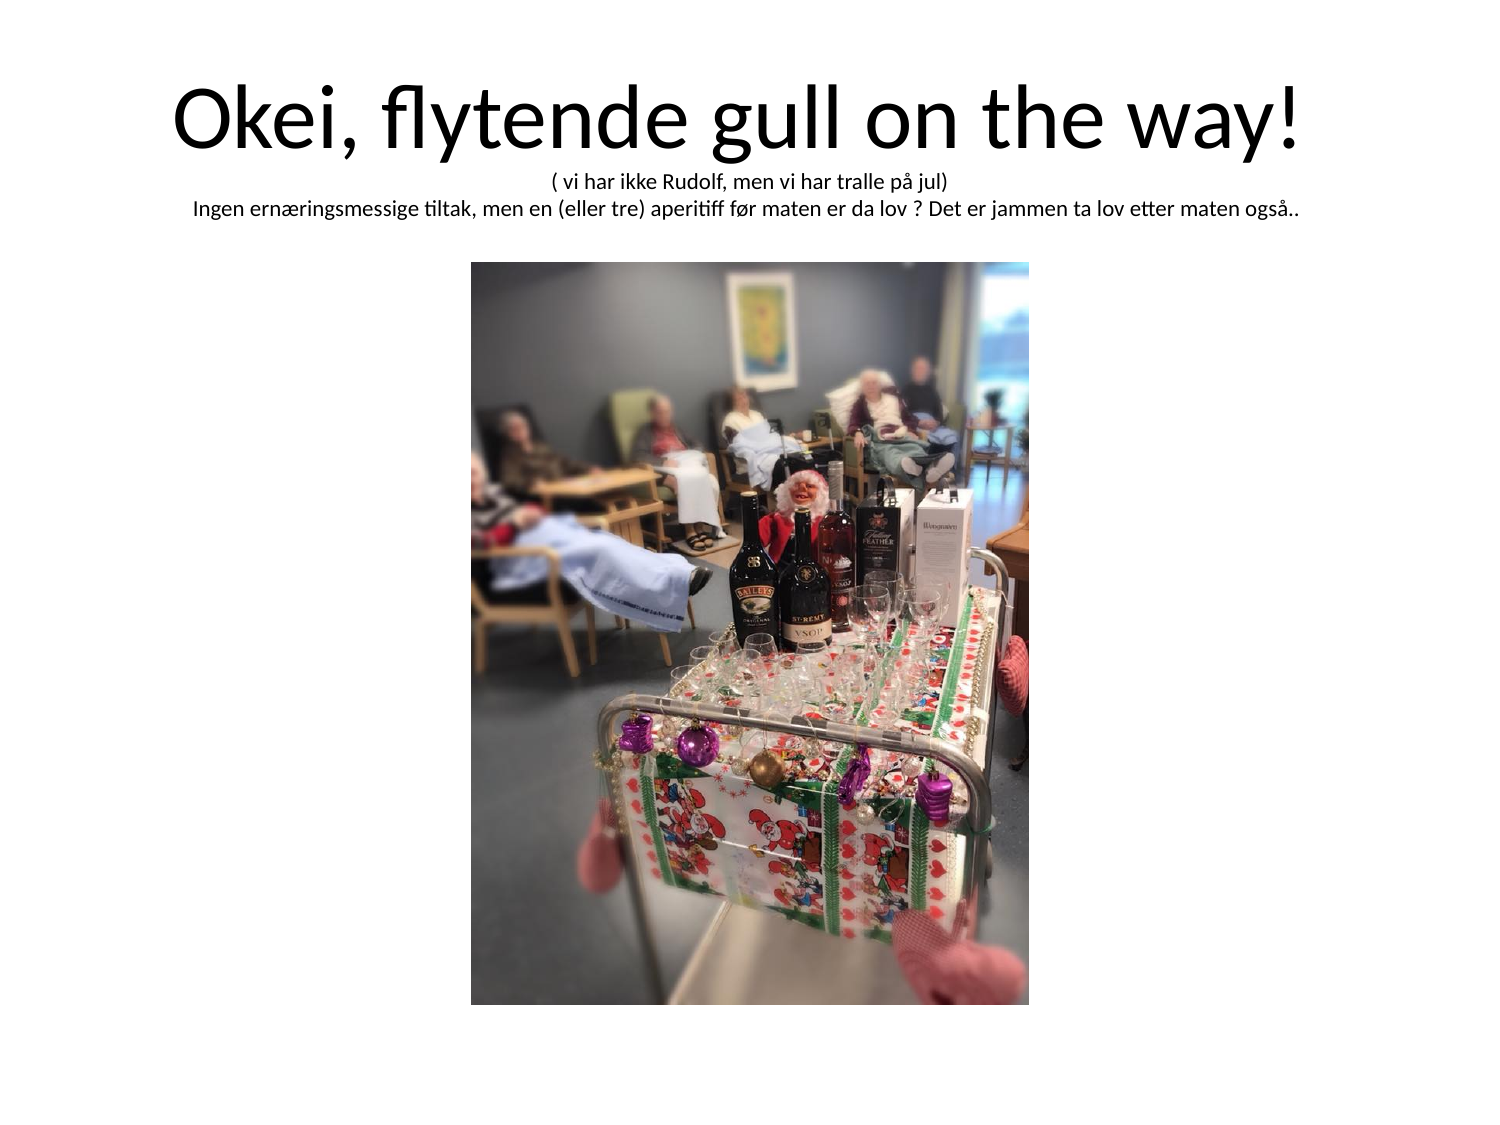

# Okei, flytende gull on the way! ( vi har ikke Rudolf, men vi har tralle på jul) Ingen ernæringsmessige tiltak, men en (eller tre) aperitiff før maten er da lov ? Det er jammen ta lov etter maten også..